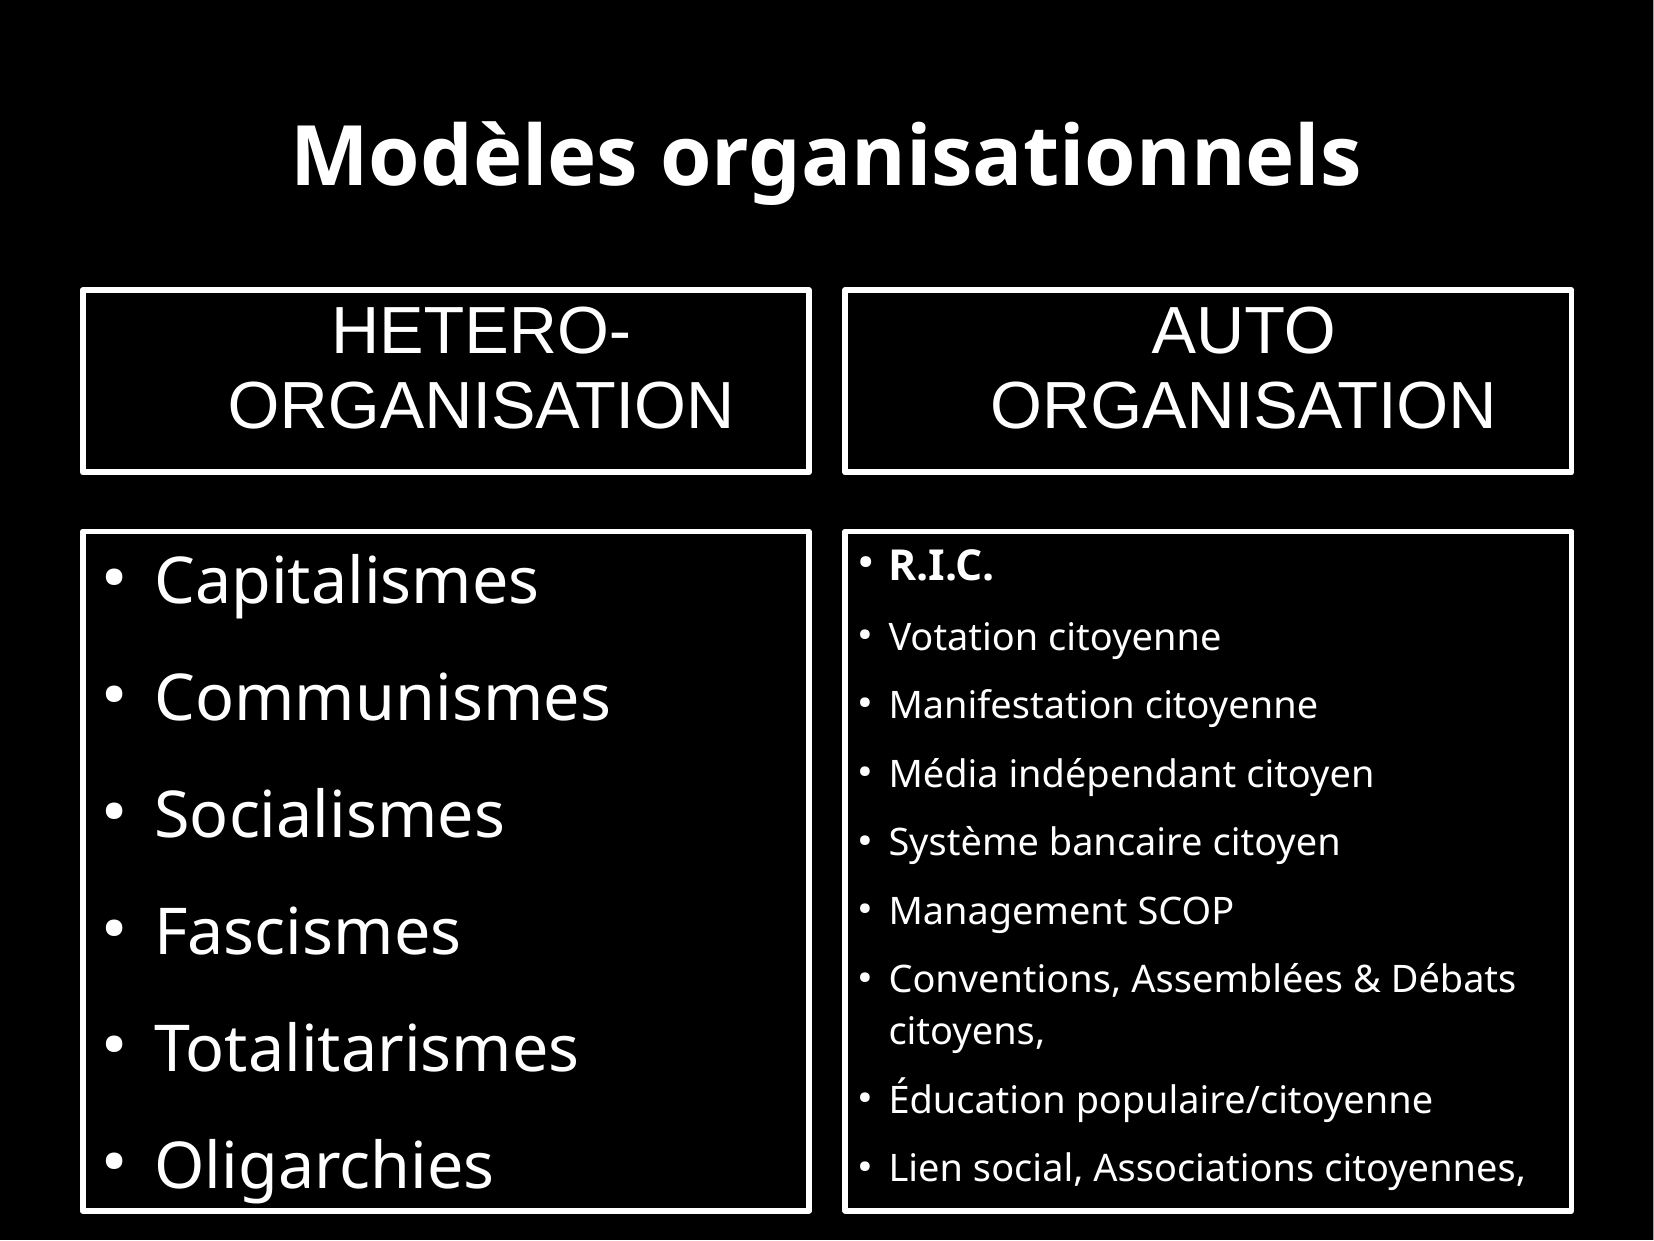

# Modèles organisationnels
HETERO- ORGANISATION
AUTO ORGANISATION
Capitalismes
Communismes
Socialismes
Fascismes
Totalitarismes
Oligarchies
R.I.C.
Votation citoyenne
Manifestation citoyenne
Média indépendant citoyen
Système bancaire citoyen
Management SCOP
Conventions, Assemblées & Débats citoyens,
Éducation populaire/citoyenne
Lien social, Associations citoyennes,